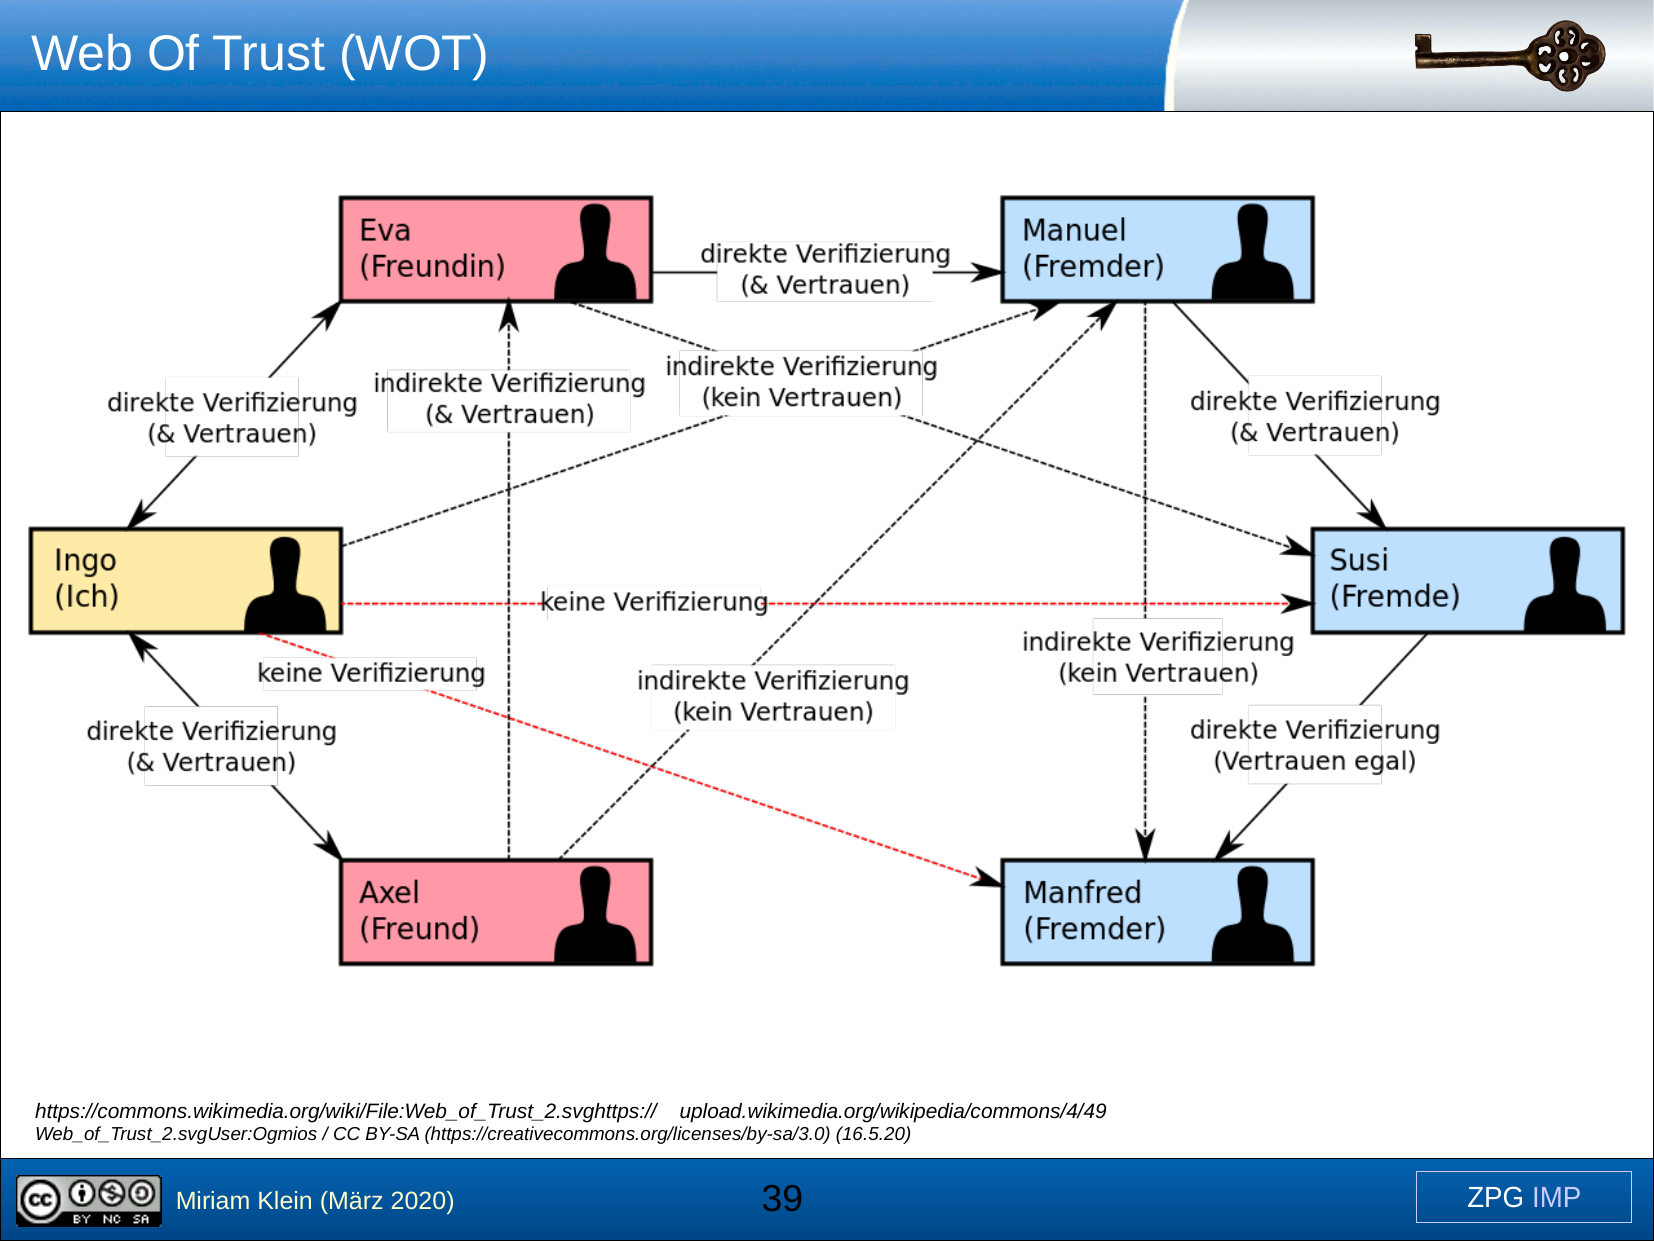

# Web Of Trust (WOT)
https://commons.wikimedia.org/wiki/File:Web_of_Trust_2.svghttps:// upload.wikimedia.org/wikipedia/commons/4/49
Web_of_Trust_2.svgUser:Ogmios / CC BY-SA (https://creativecommons.org/licenses/by-sa/3.0) (16.5.20)
39